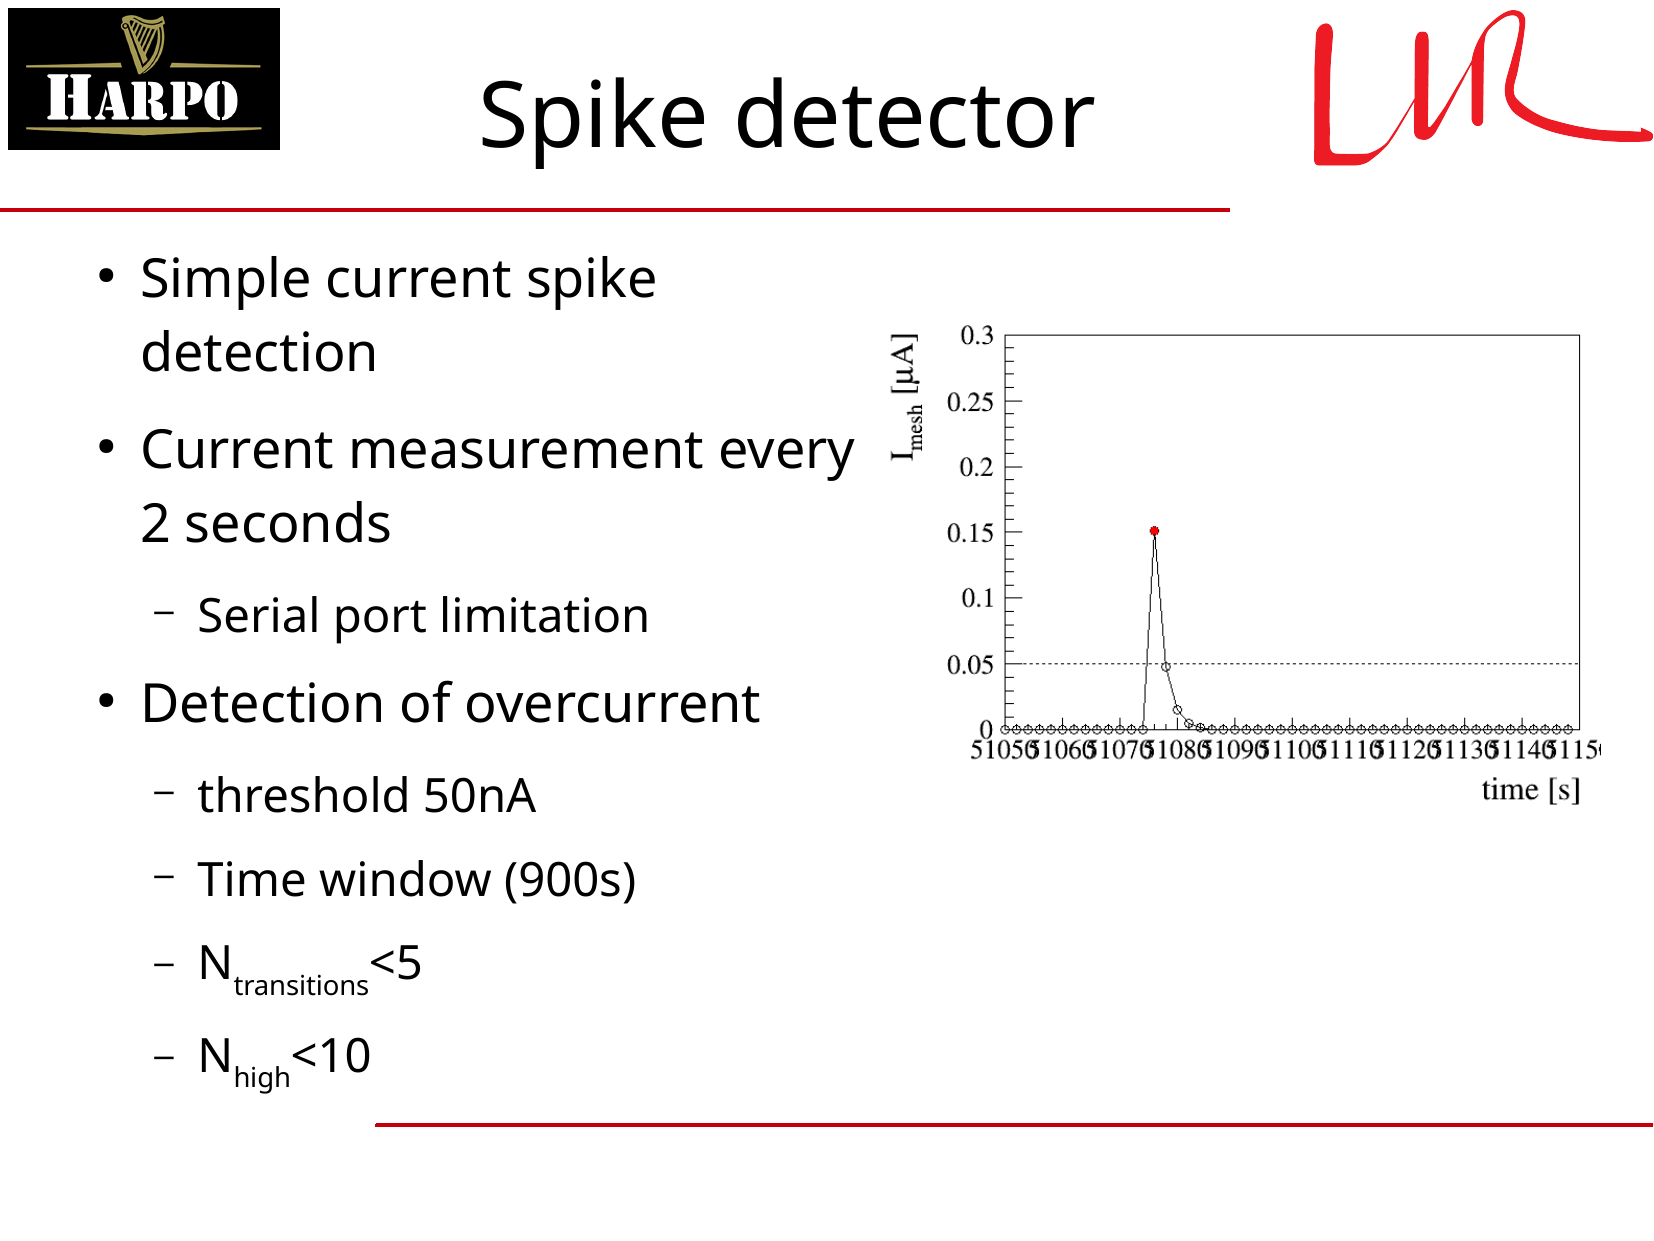

# Spike detector
Simple current spike detection
Current measurement every 2 seconds
Serial port limitation
Detection of overcurrent
threshold 50nA
Time window (900s)
Ntransitions<5
Nhigh<10